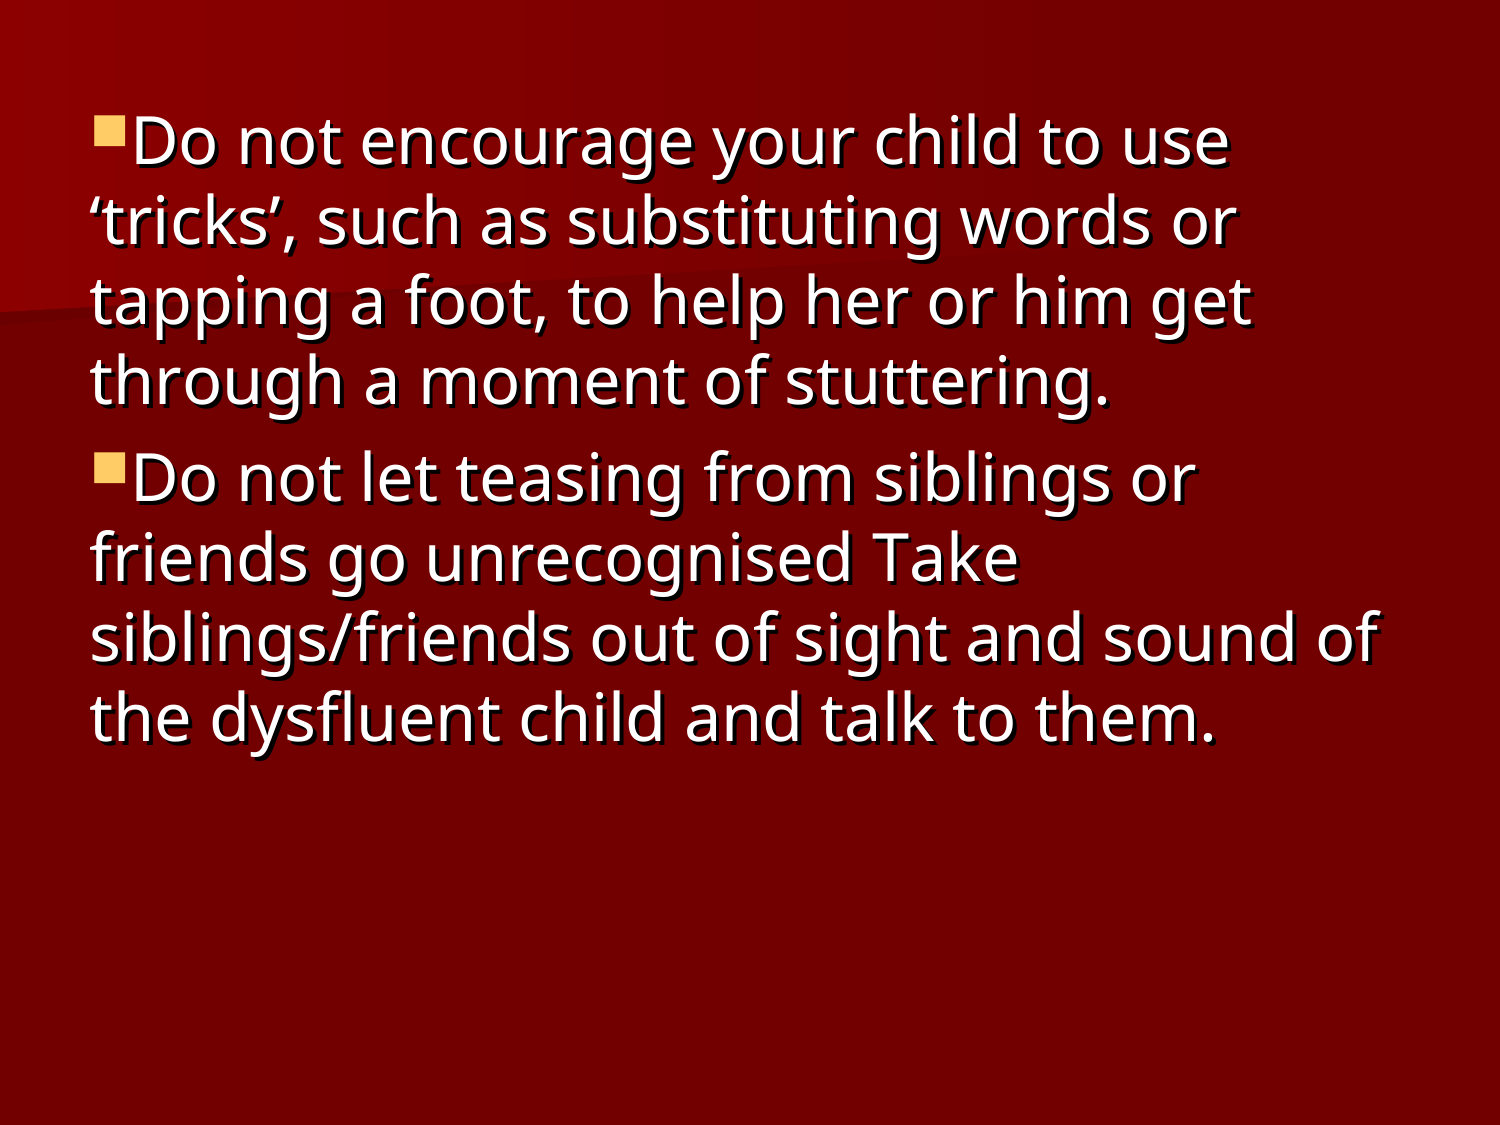

# Do not encourage your child to use ‘tricks’, such as substituting words or tapping a foot, to help her or him get through a moment of stuttering.
Do not let teasing from siblings or friends go unrecognised Take siblings/friends out of sight and sound of the dysfluent child and talk to them.